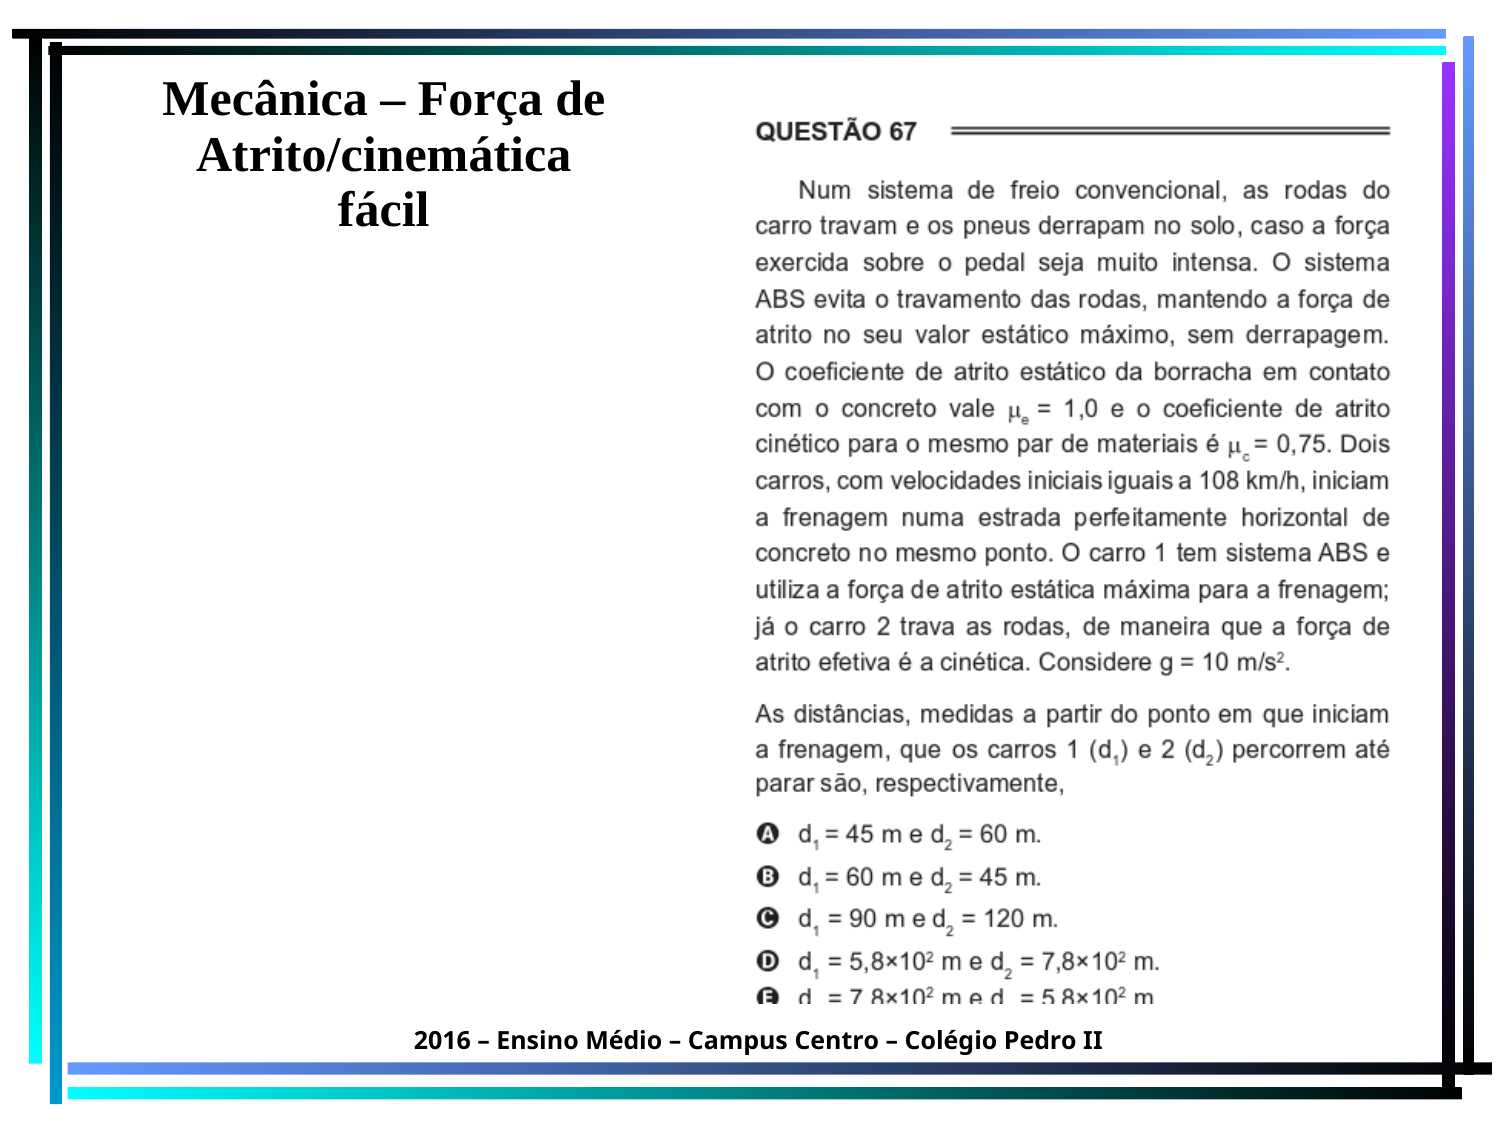

# Mecânica – Força de Atrito/cinemática fácil
2016 – Ensino Médio – Campus Centro – Colégio Pedro II